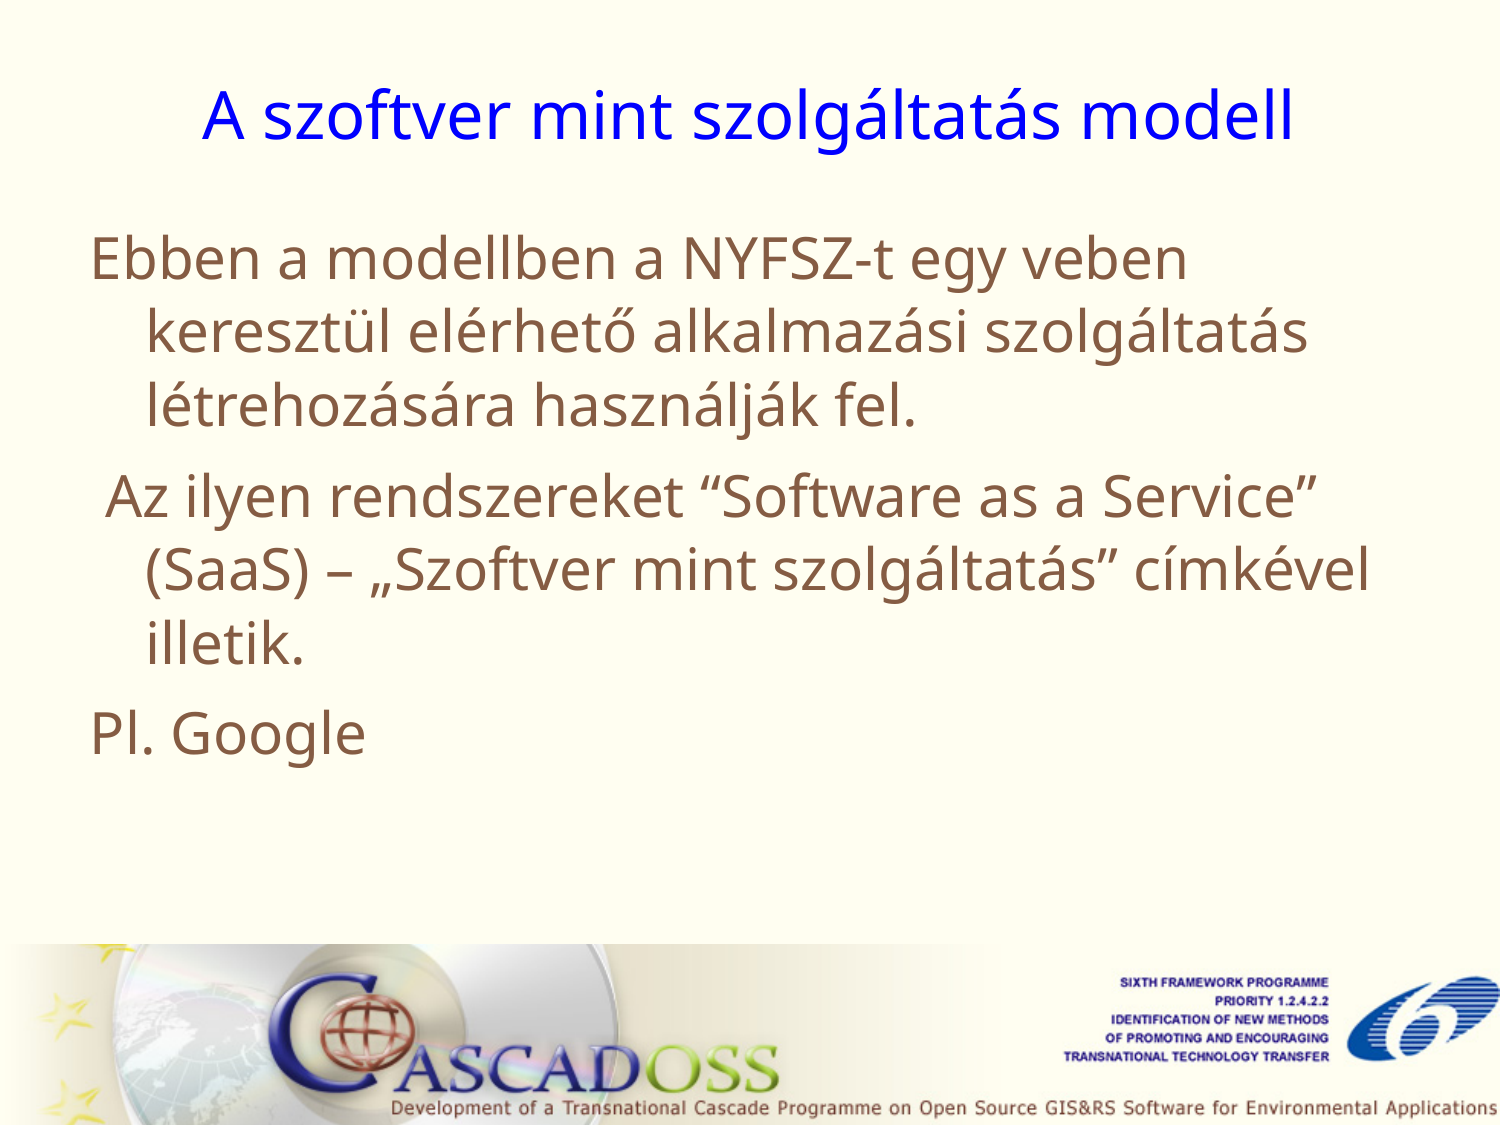

# A szoftver mint szolgáltatás modell
Ebben a modellben a NYFSZ-t egy veben keresztül elérhető alkalmazási szolgáltatás létrehozására használják fel.
 Az ilyen rendszereket “Software as a Service” (SaaS) – „Szoftver mint szolgáltatás” címkével illetik.
Pl. Google